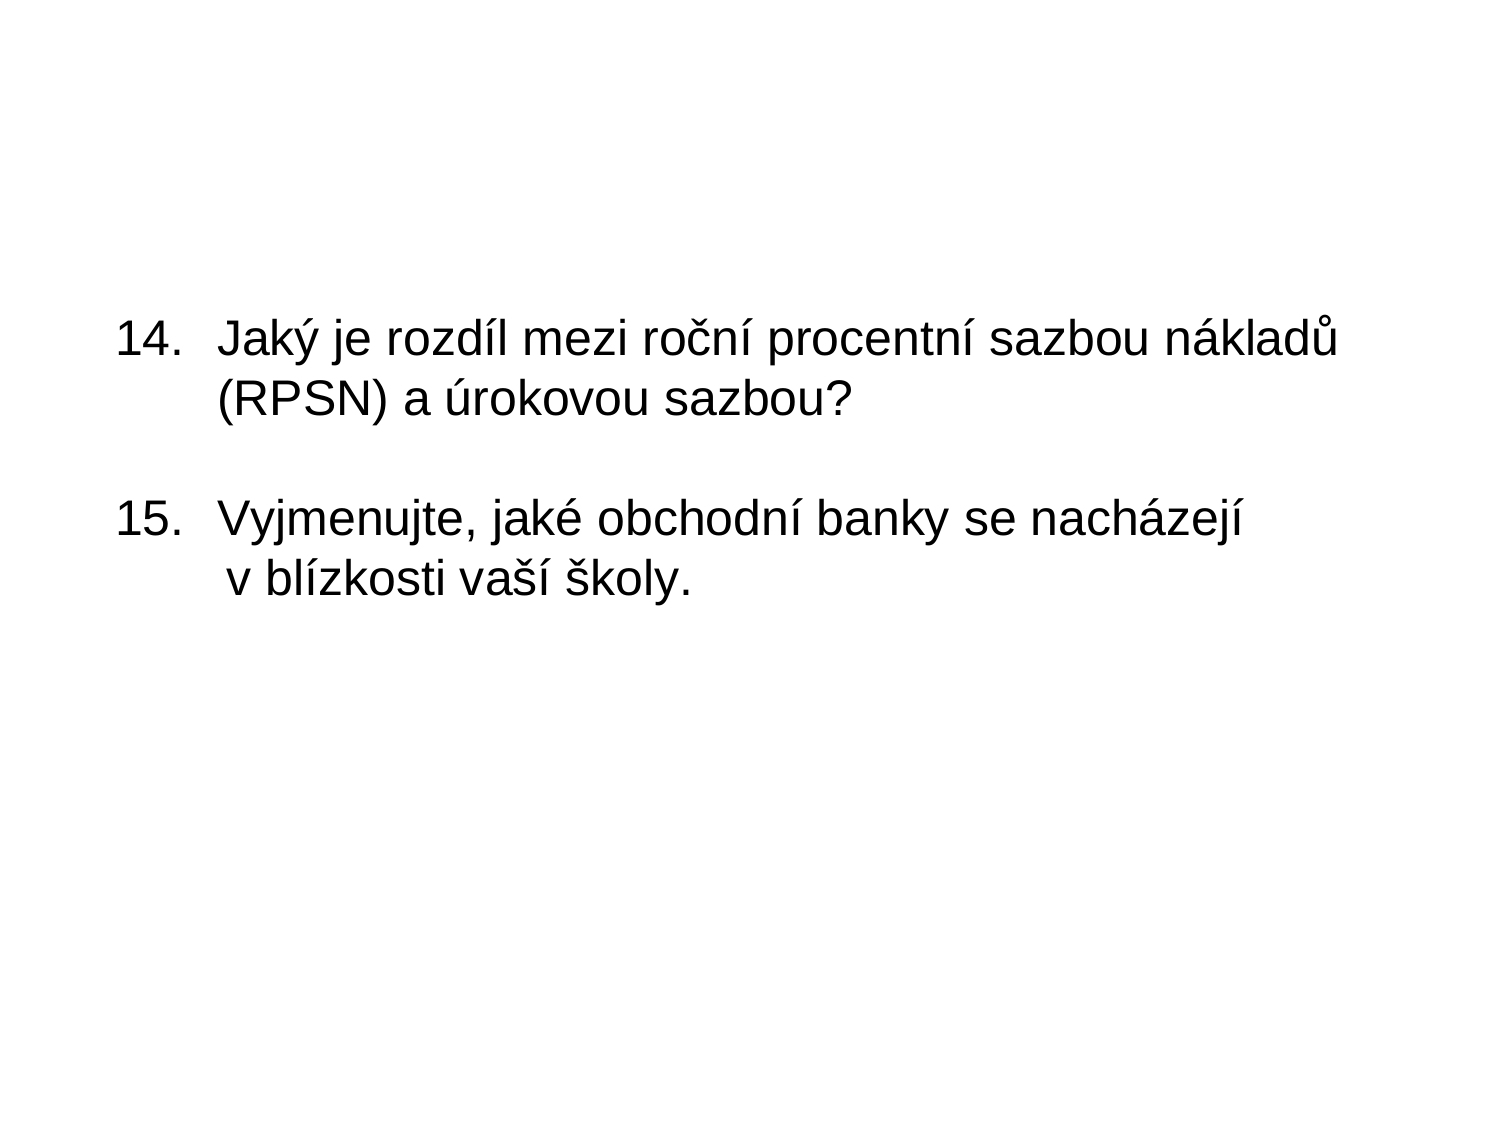

# Jaký je rozdíl mezi roční procentní sazbou nákladů 	(RPSN) a úrokovou sazbou? 15.	Vyjmenujte, jaké obchodní banky se nacházejí v blízkosti vaší školy.